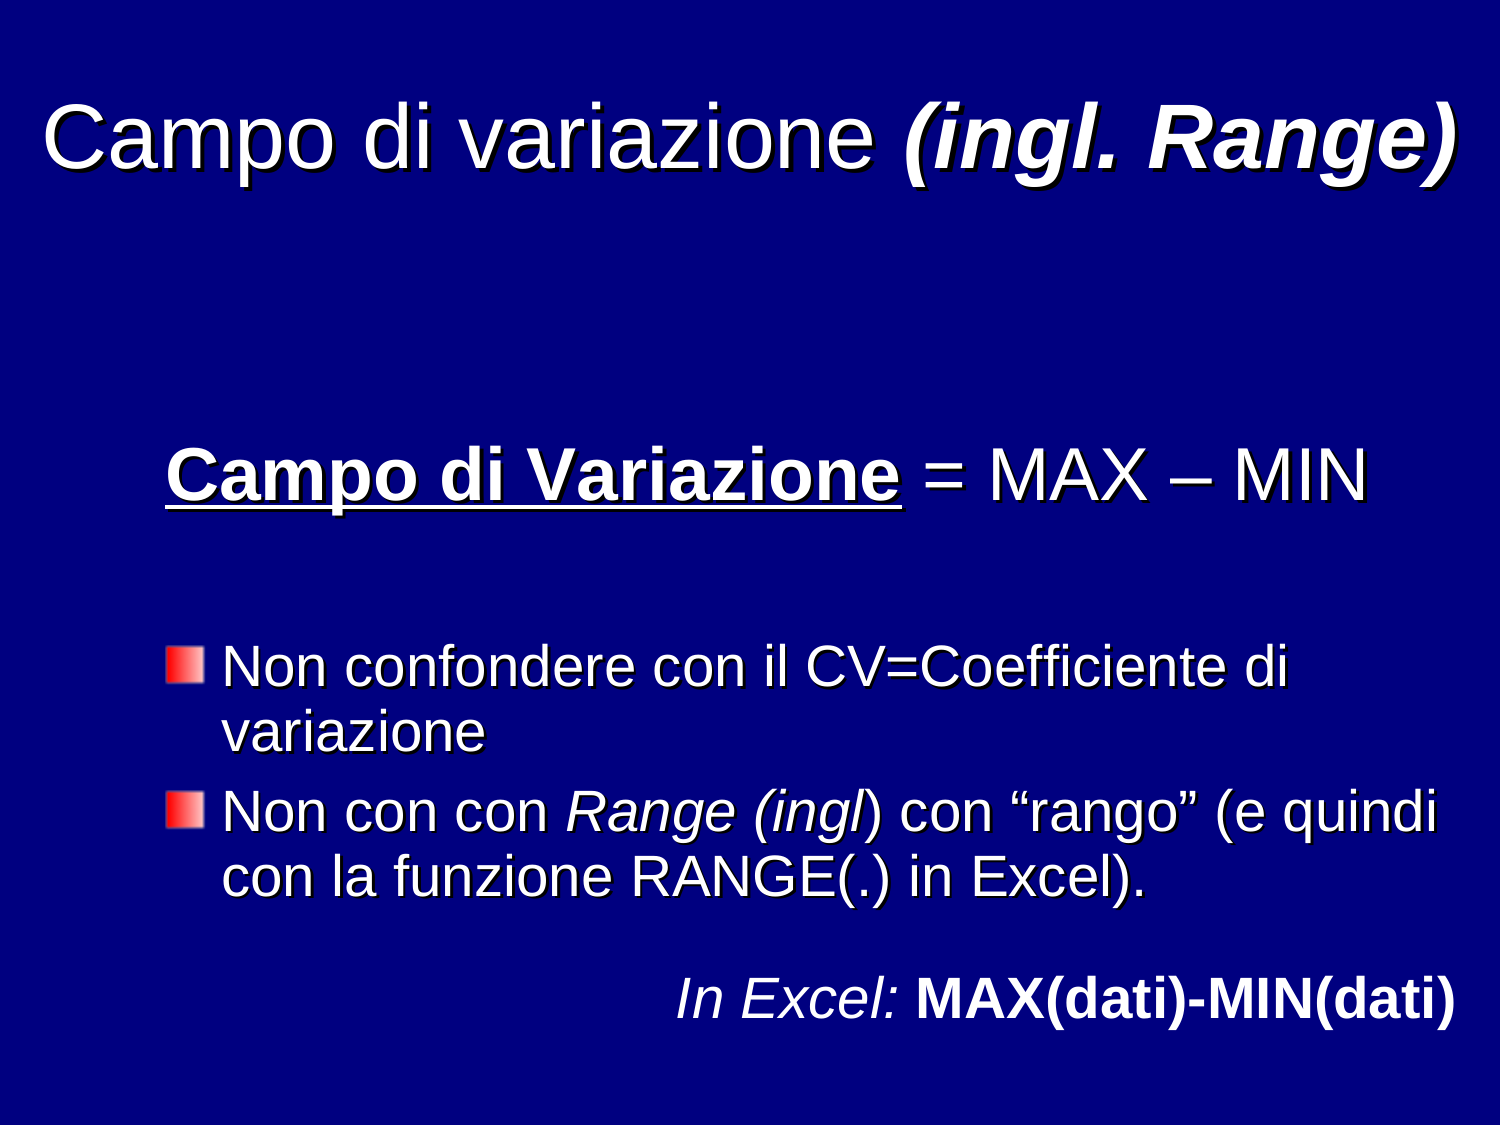

# Campo di variazione (ingl. Range)
Campo di Variazione = MAX – MIN
Non confondere con il CV=Coefficiente di variazione
Non con con Range (ingl) con “rango” (e quindi con la funzione RANGE(.) in Excel).
In Excel: MAX(dati)-MIN(dati)